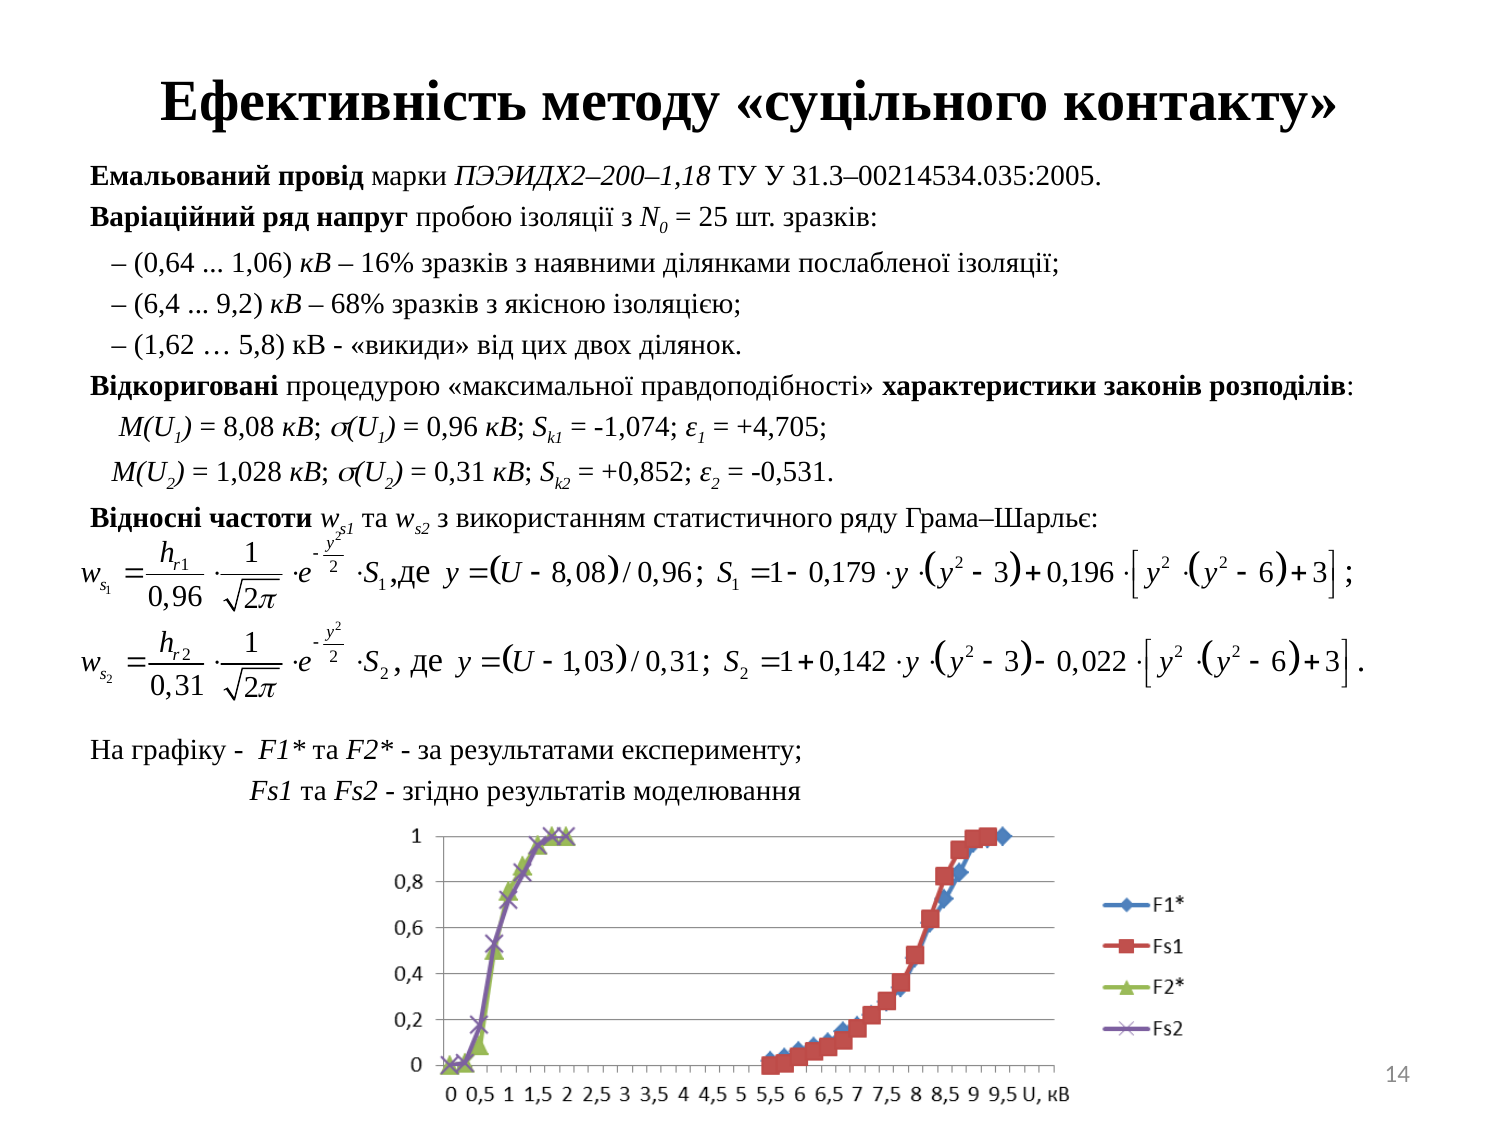

# Ефективність методу «суцільного контакту»
Емальований провід марки ПЭЭИДХ2–200–1,18 ТУ У 31.3–00214534.035:2005.
Варіаційний ряд напруг пробою ізоляції з N0 = 25 шт. зразків:
 – (0,64 ... 1,06) кВ – 16% зразків з наявними ділянками послабленої ізоляції;
 – (6,4 ... 9,2) кВ – 68% зразків з якісною ізоляцією;
 – (1,62 … 5,8) кВ - «викиди» від цих двох ділянок.
Відкориговані процедурою «максимальної правдоподібності» характеристики законів розподілів:
 М(U1) = 8,08 кВ; (U1) = 0,96 кВ; Sk1 = -1,074; ε1 = +4,705;
 М(U2) = 1,028 кВ; (U2) = 0,31 кВ; Sk2 = +0,852; ε2 = -0,531.
Відносні частоти ws1 та ws2 з використанням статистичного ряду Грама–Шарльє:
На графіку - F1* та F2* - за результатами експерименту;
 Fs1 та Fs2 - згідно результатів моделювання